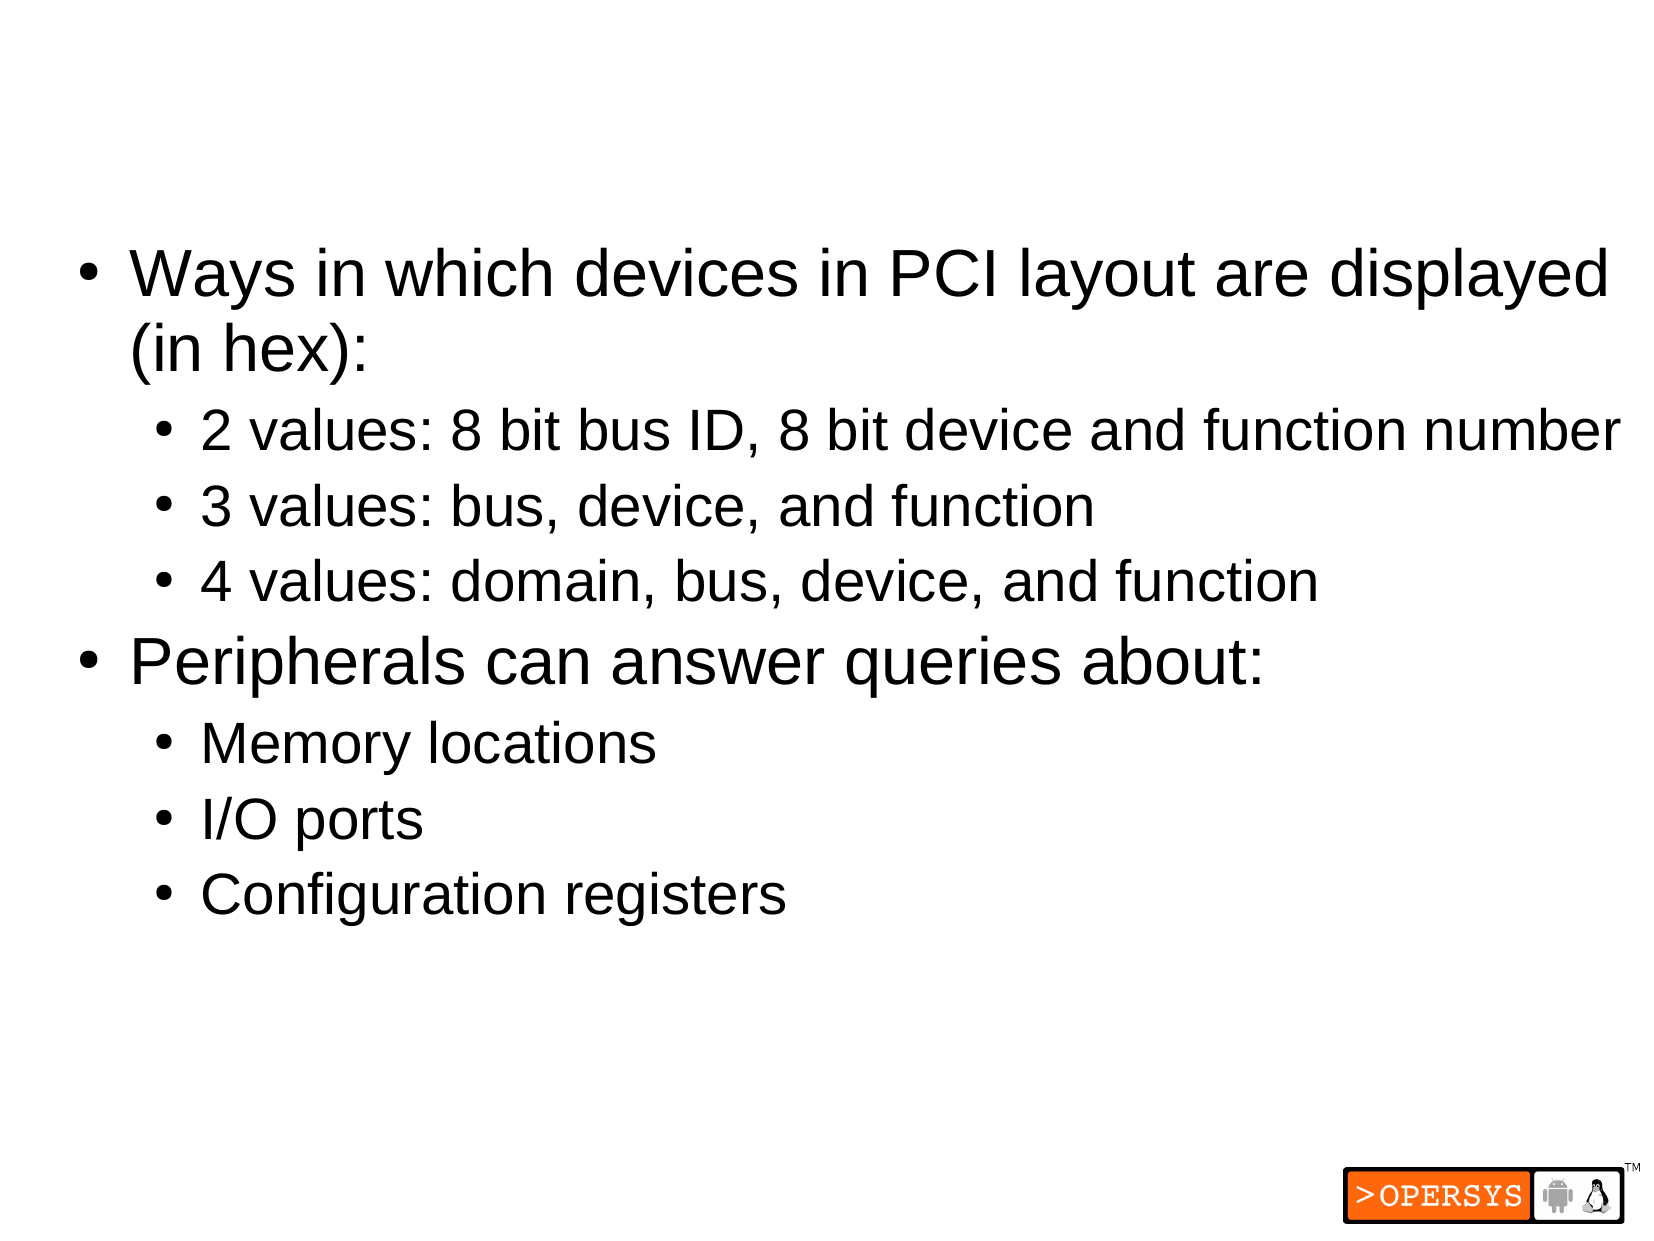

# Ways in which devices in PCI layout are displayed (in hex):
2 values: 8 bit bus ID, 8 bit device and function number
3 values: bus, device, and function
4 values: domain, bus, device, and function
Peripherals can answer queries about:
Memory locations
I/O ports
Configuration registers